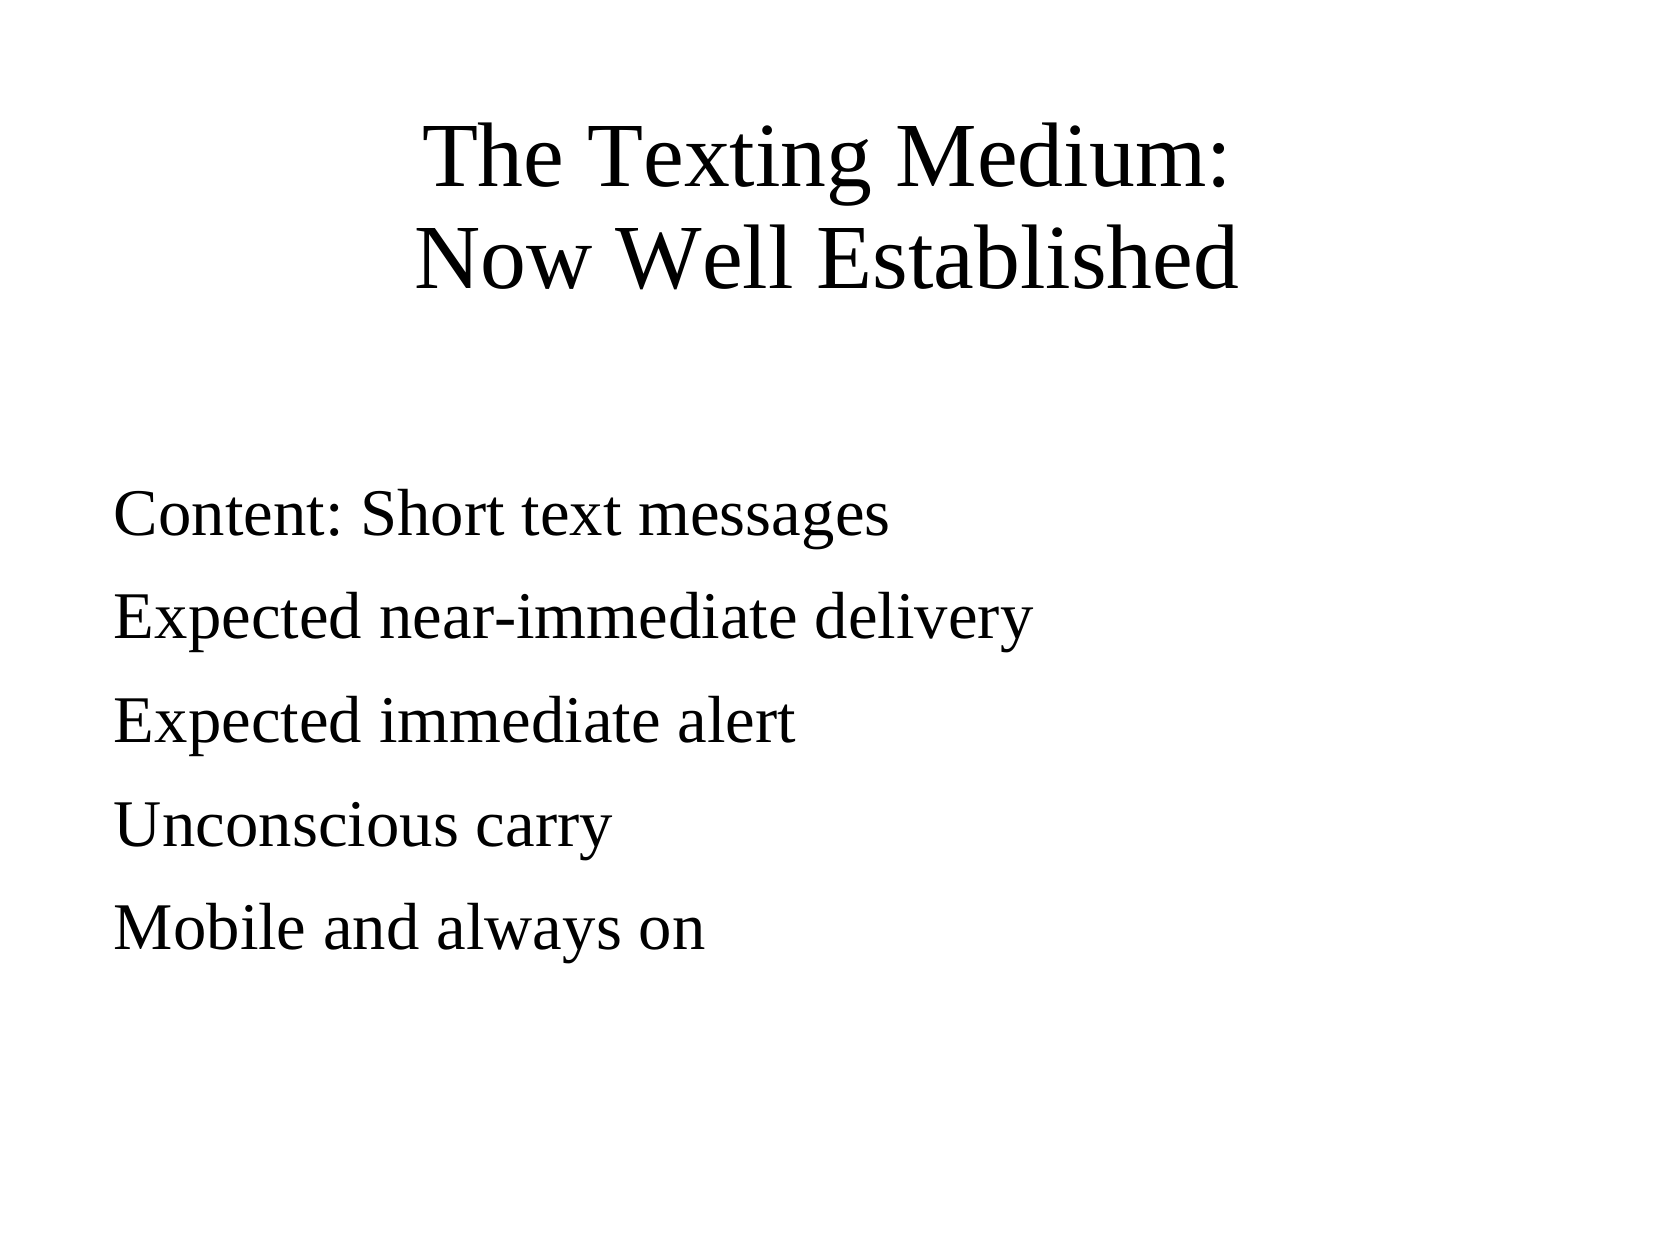

# The Texting Medium: Now Well Established
Content: Short text messages
Expected near-immediate delivery
Expected immediate alert
Unconscious carry
Mobile and always on